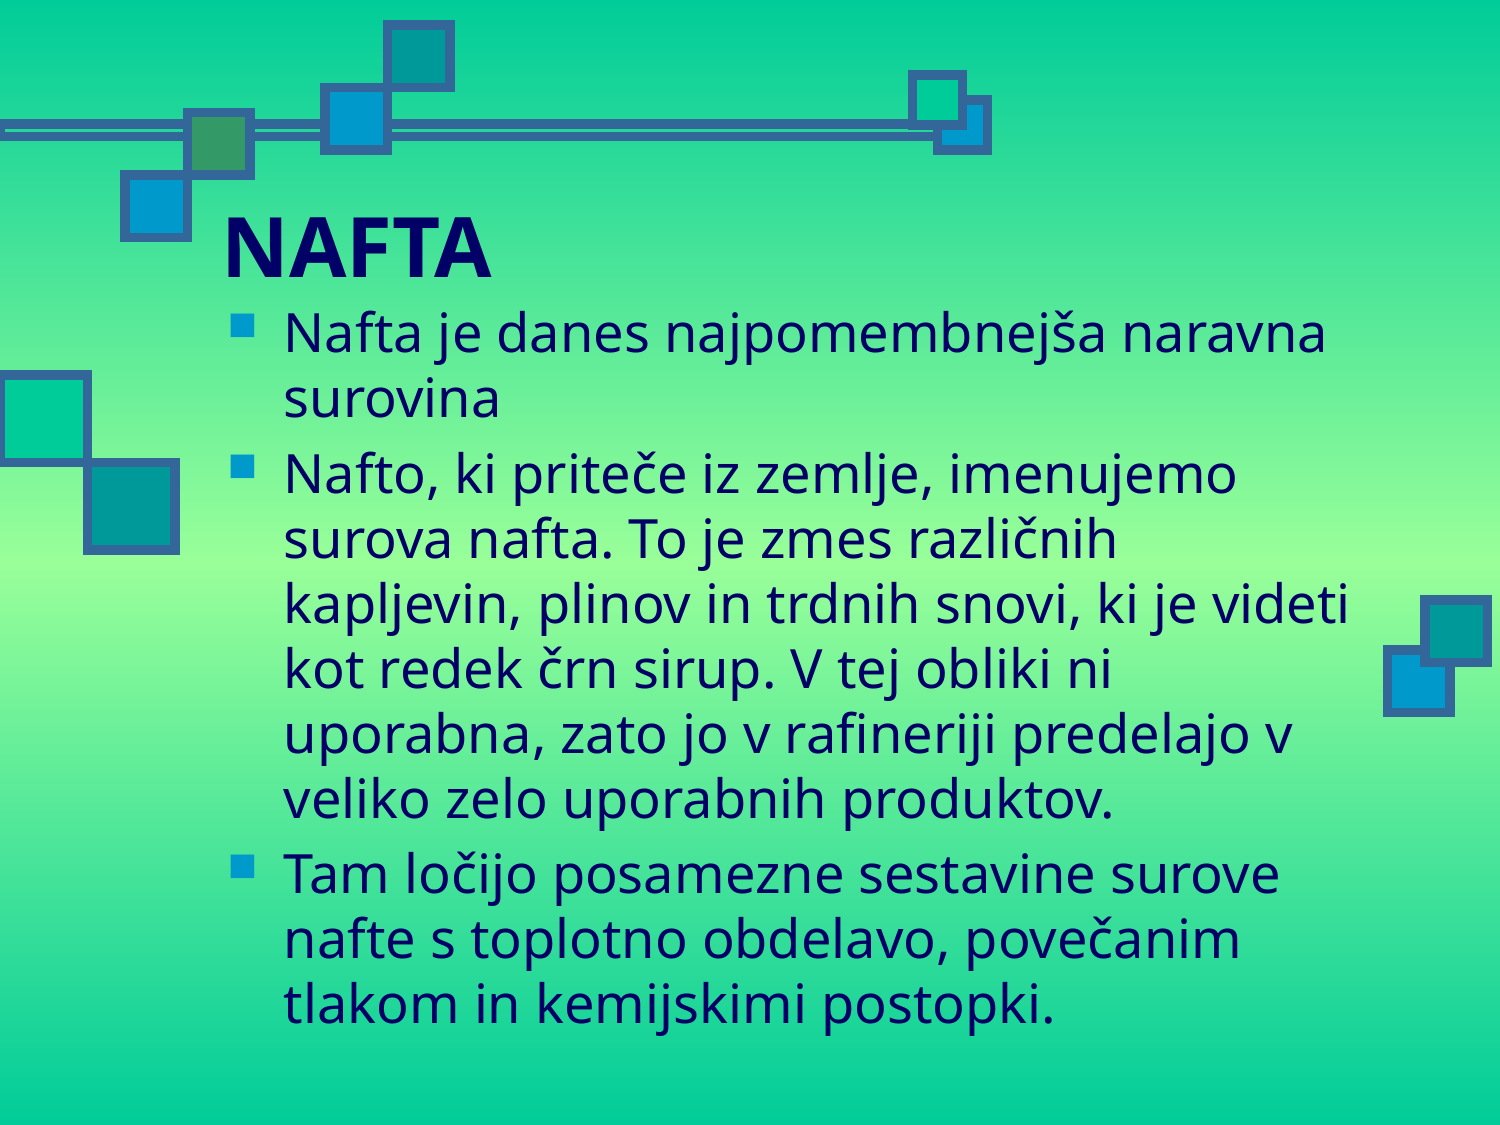

# NAFTA
Nafta je danes najpomembnejša naravna surovina
Nafto, ki priteče iz zemlje, imenujemo surova nafta. To je zmes različnih kapljevin, plinov in trdnih snovi, ki je videti kot redek črn sirup. V tej obliki ni uporabna, zato jo v rafineriji predelajo v veliko zelo uporabnih produktov.
Tam ločijo posamezne sestavine surove nafte s toplotno obdelavo, povečanim tlakom in kemijskimi postopki.